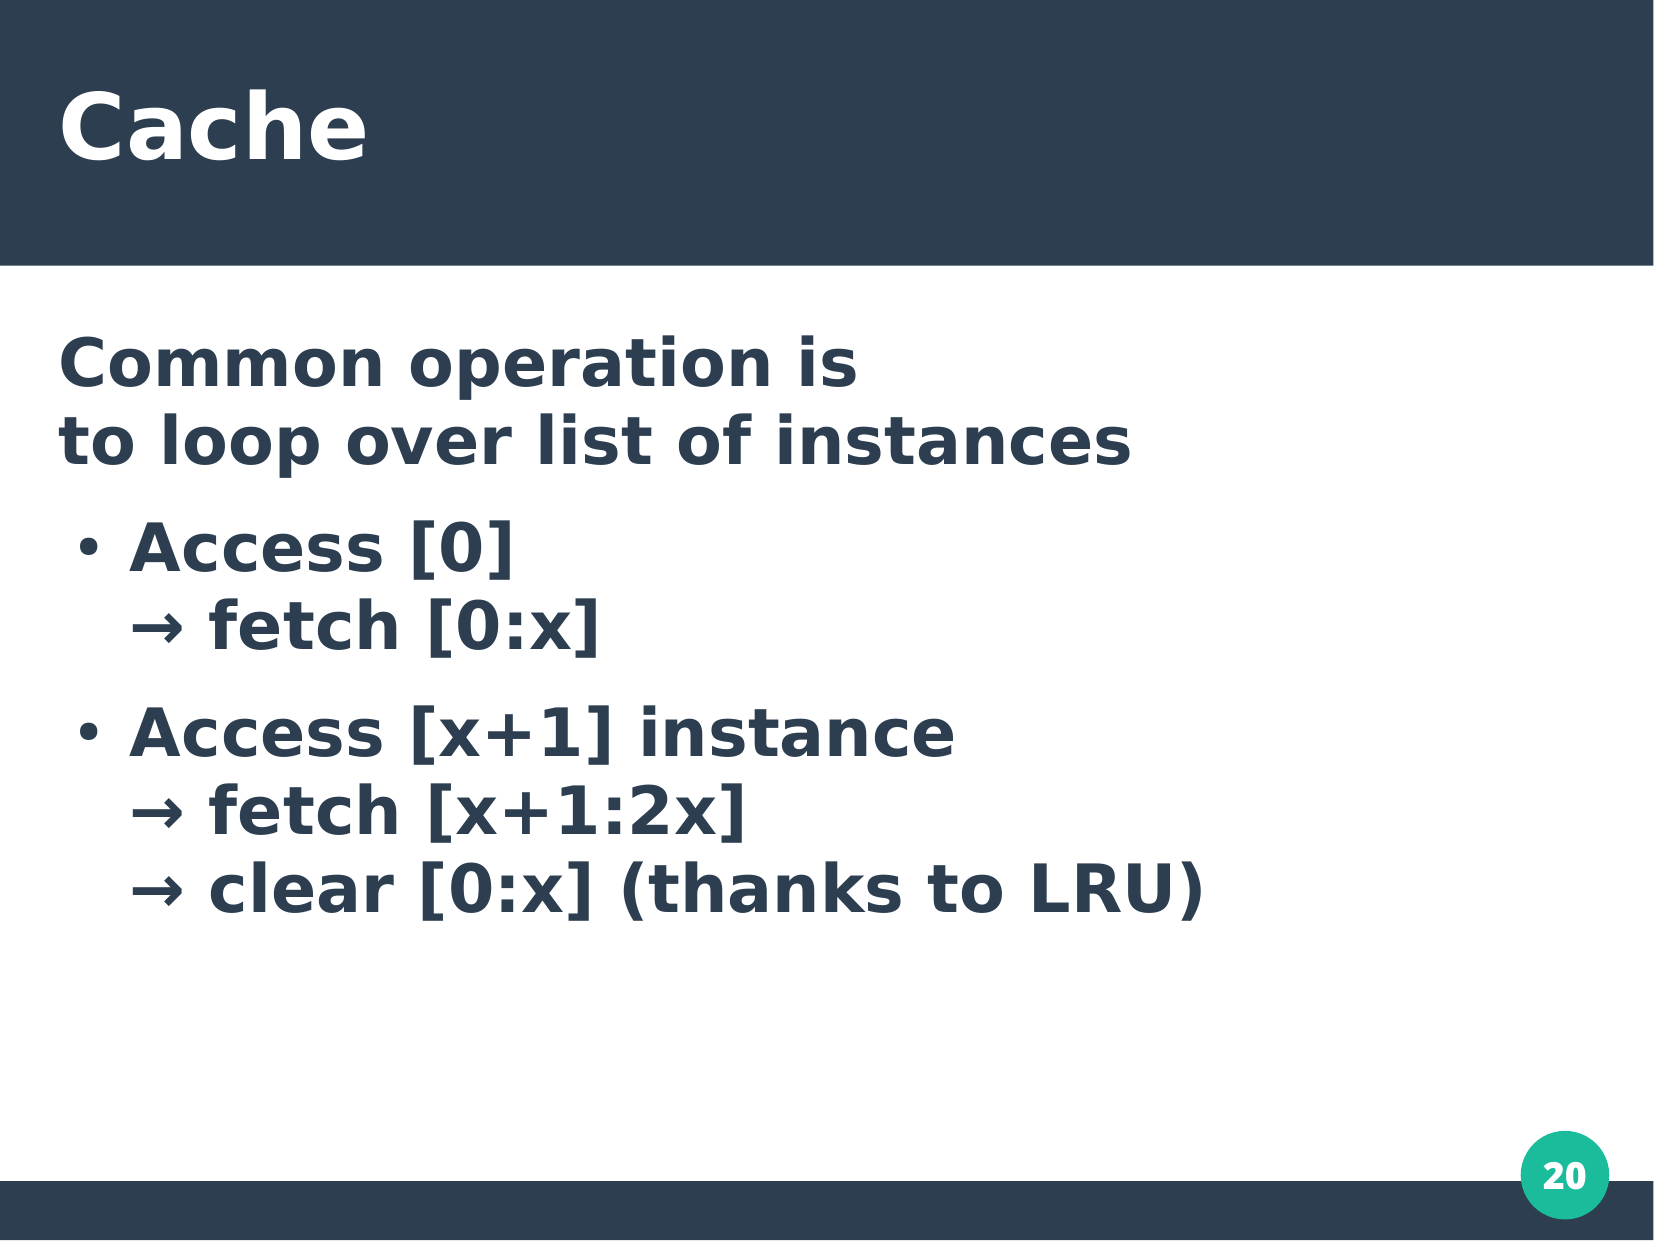

# Cache
Common operation is
to loop over list of instances
Access [0]
→ fetch [0:x]
Access [x+1] instance
→ fetch [x+1:2x]
→ clear [0:x] (thanks to LRU)
20